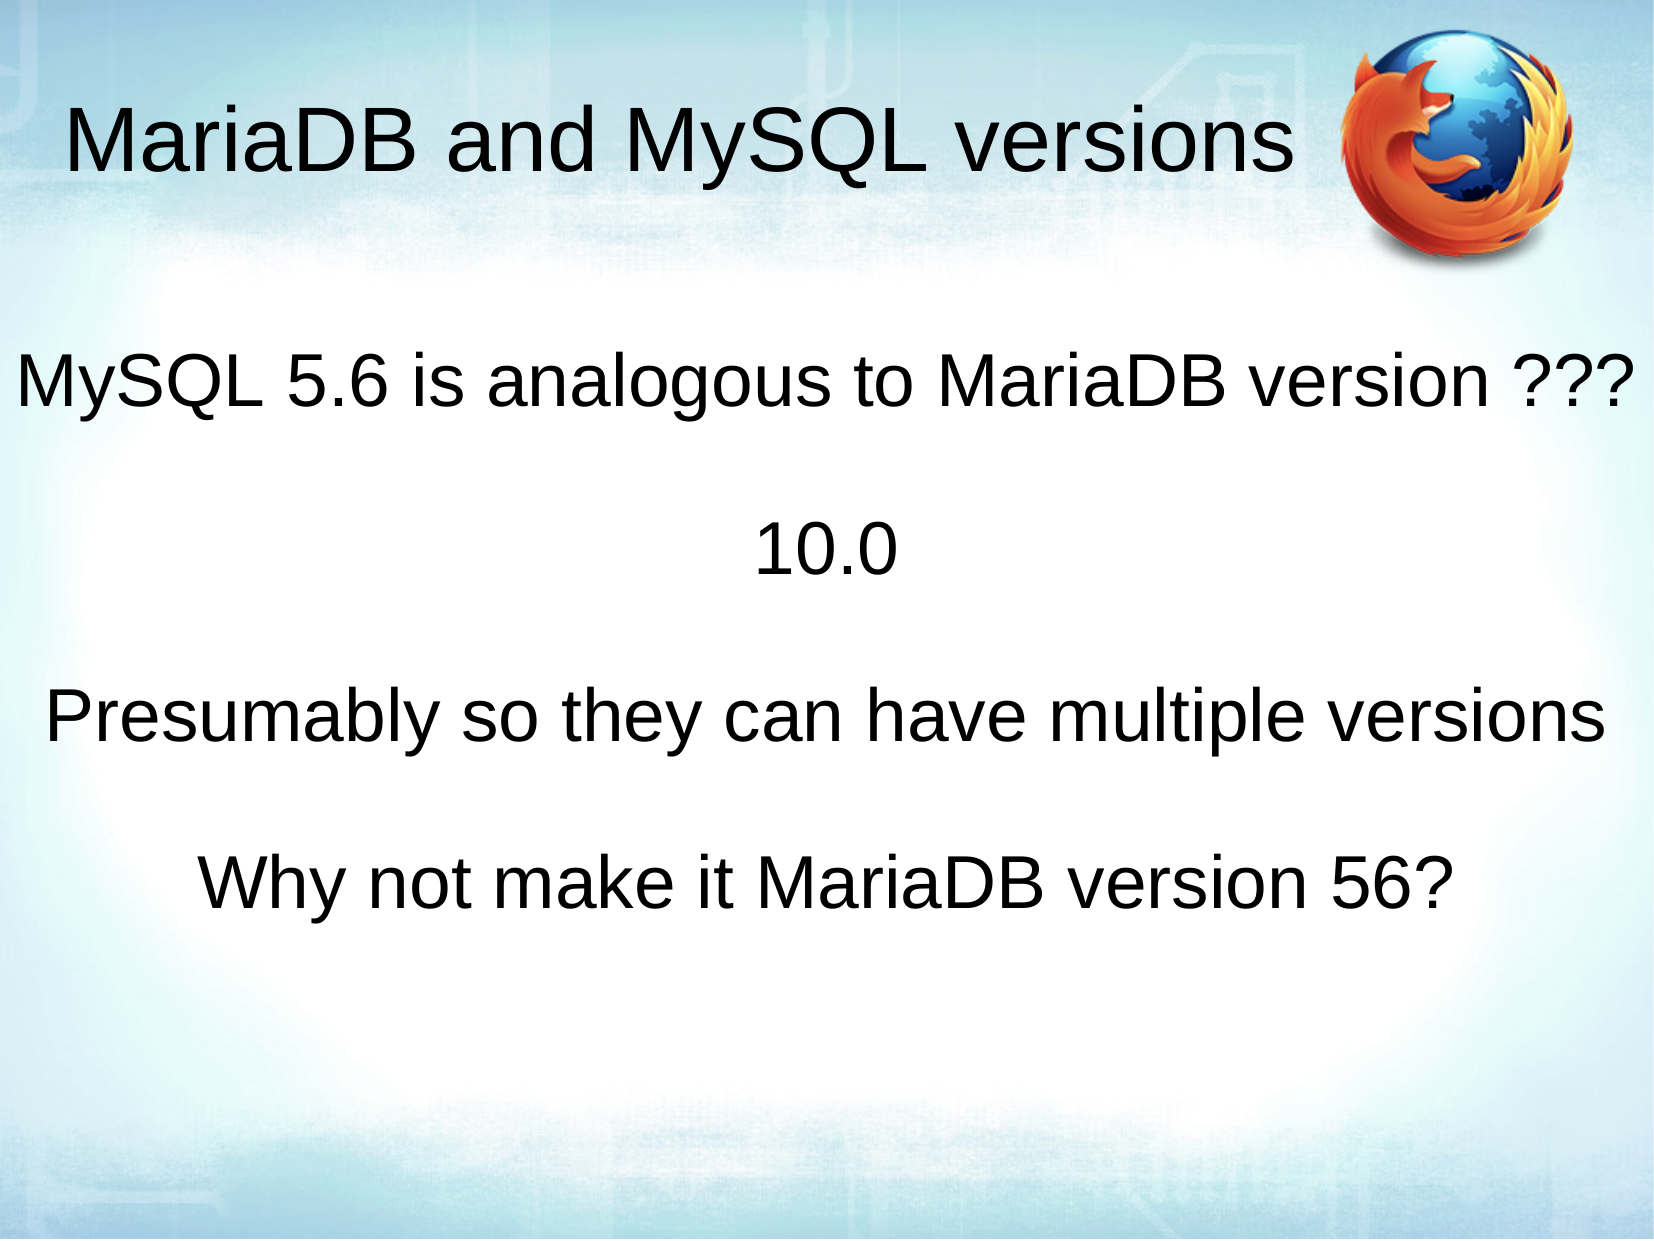

# MariaDB and MySQL versions
MySQL 5.6 is analogous to MariaDB version ???
10.0
Presumably so they can have multiple versions
Why not make it MariaDB version 56?